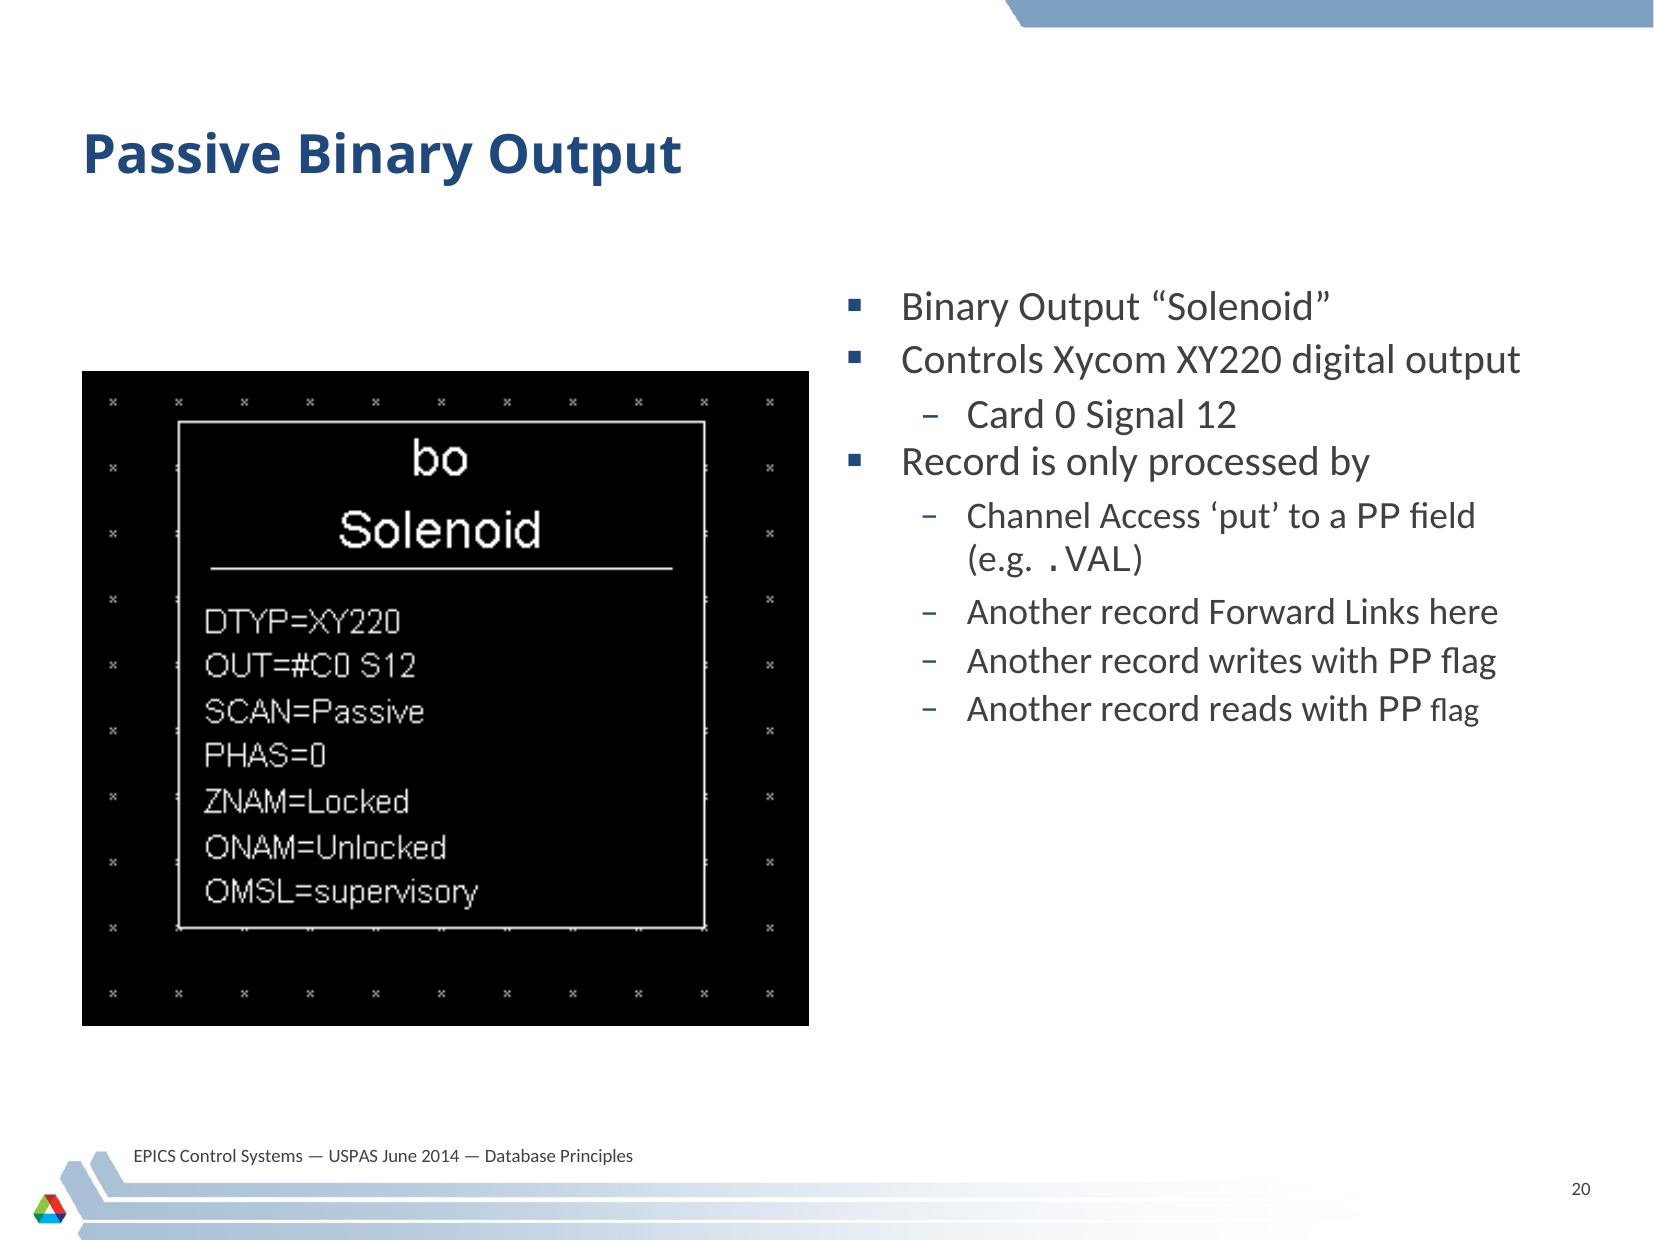

# Passive Binary Output
Binary Output “Solenoid”
Controls Xycom XY220 digital output
Card 0 Signal 12
Record is only processed by
Channel Access ‘put’ to a PP field (e.g. .VAL)
Another record Forward Links here
Another record writes with PP flag
Another record reads with PP flag
EPICS Control Systems — USPAS June 2014 — Database Principles
20